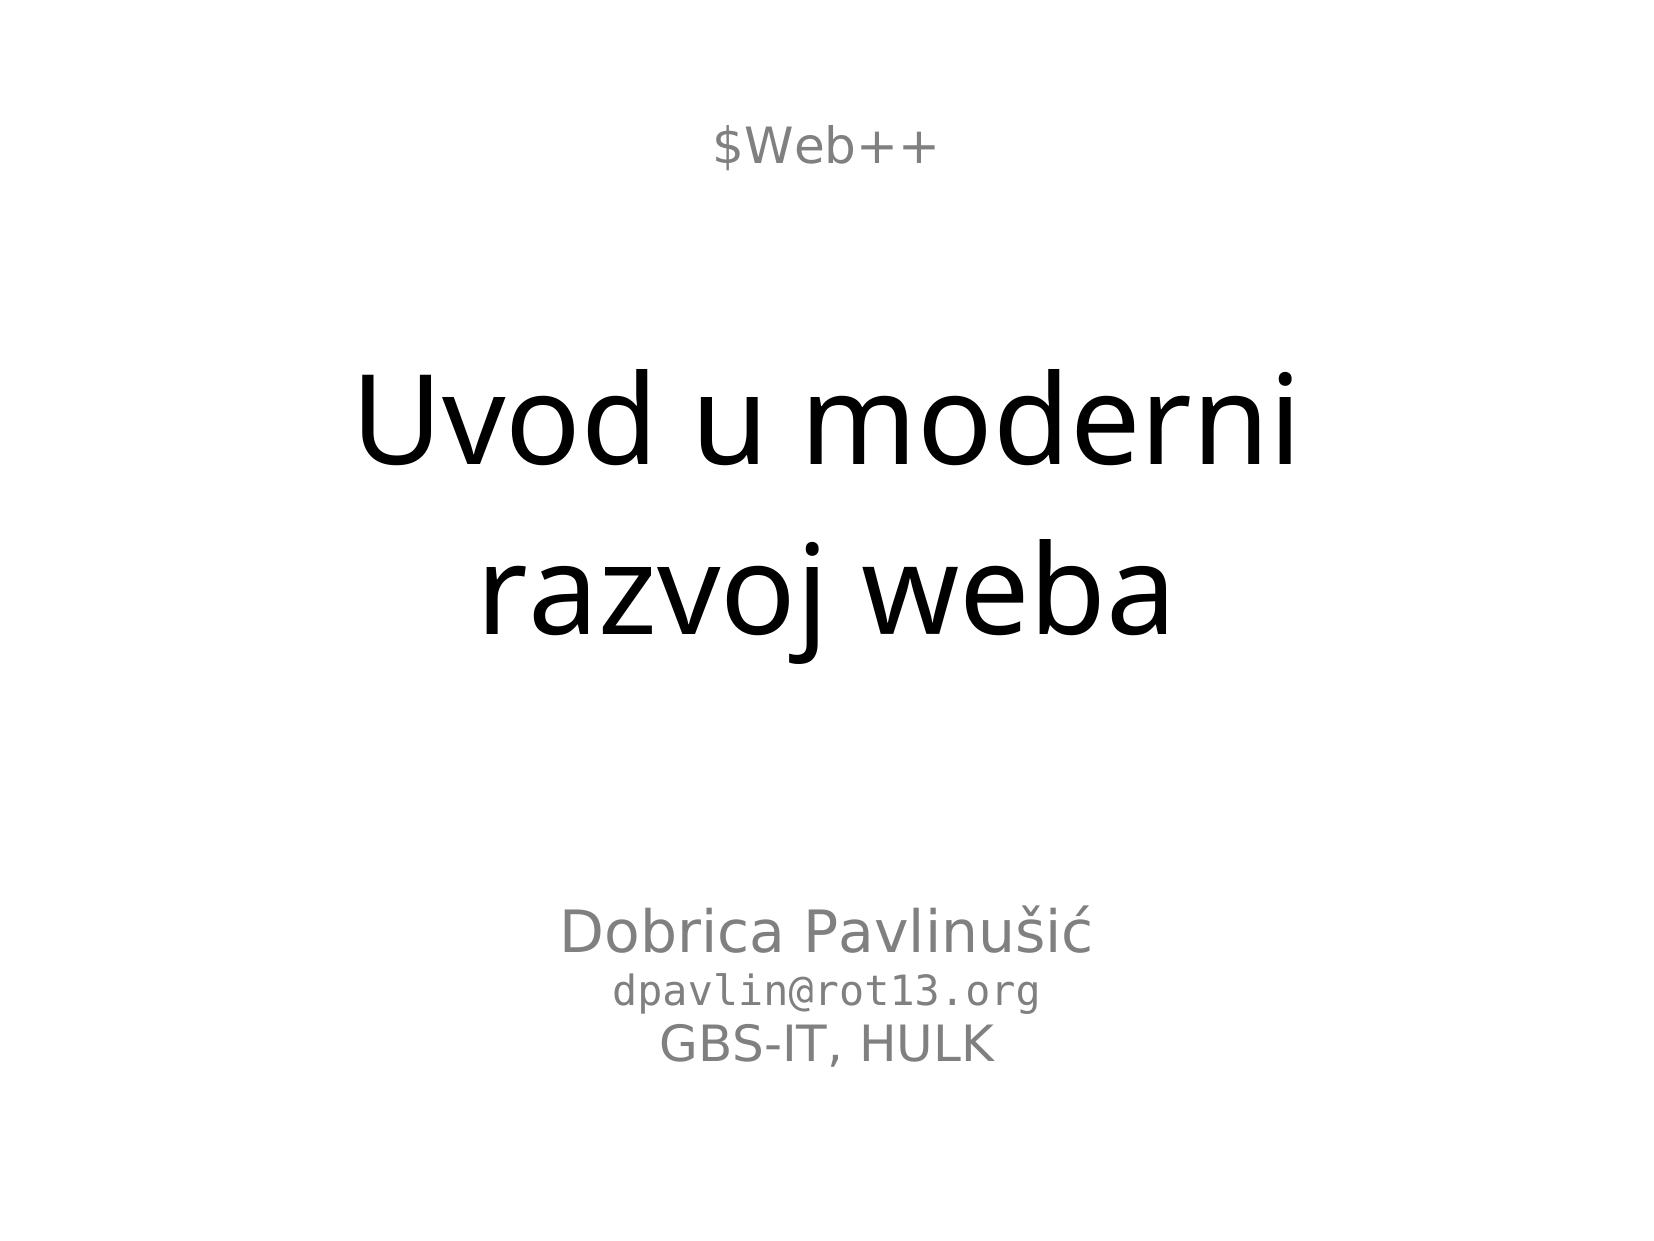

# $Web++
Uvod u moderni
razvoj weba
Dobrica Pavlinušić
dpavlin@rot13.org
GBS-IT, HULK